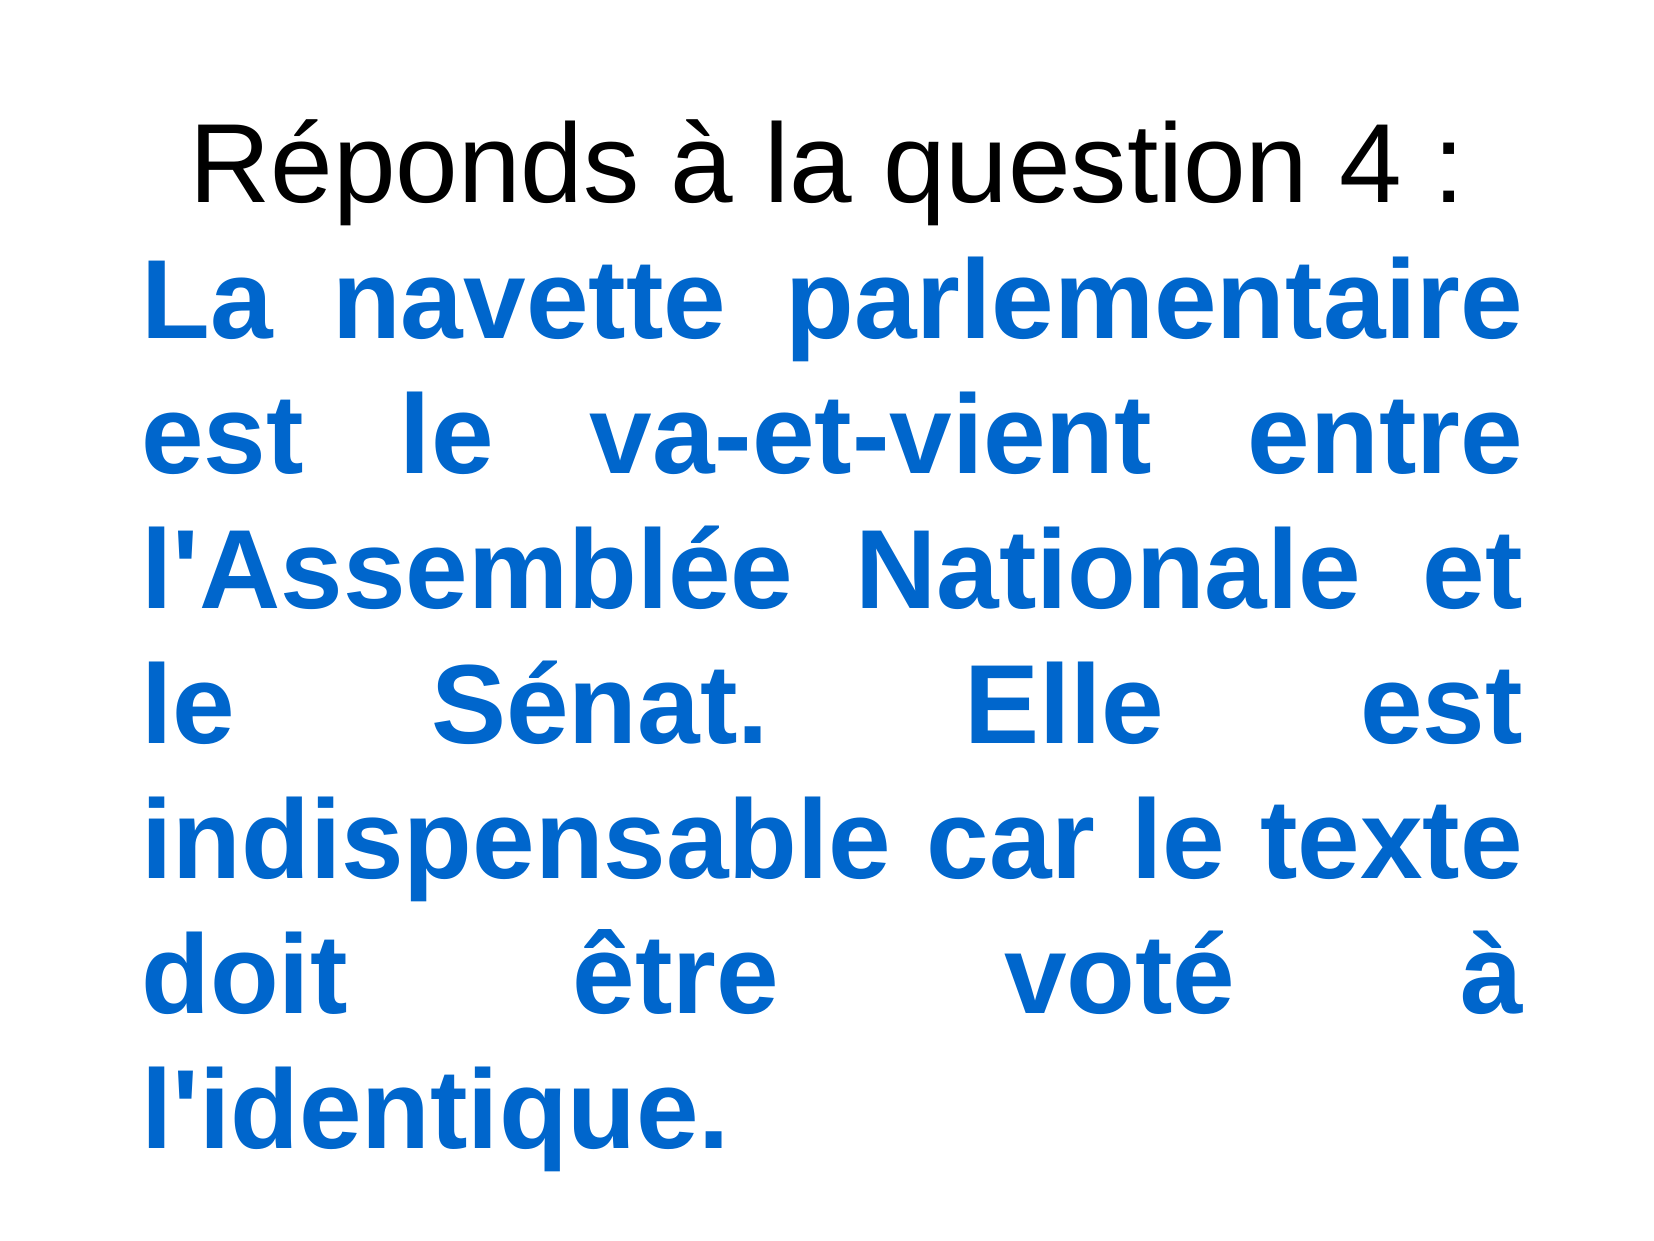

# Réponds à la question 4 :
La navette parlementaire est le va-et-vient entre l'Assemblée Nationale et le Sénat. Elle est indispensable car le texte doit être voté à l'identique.